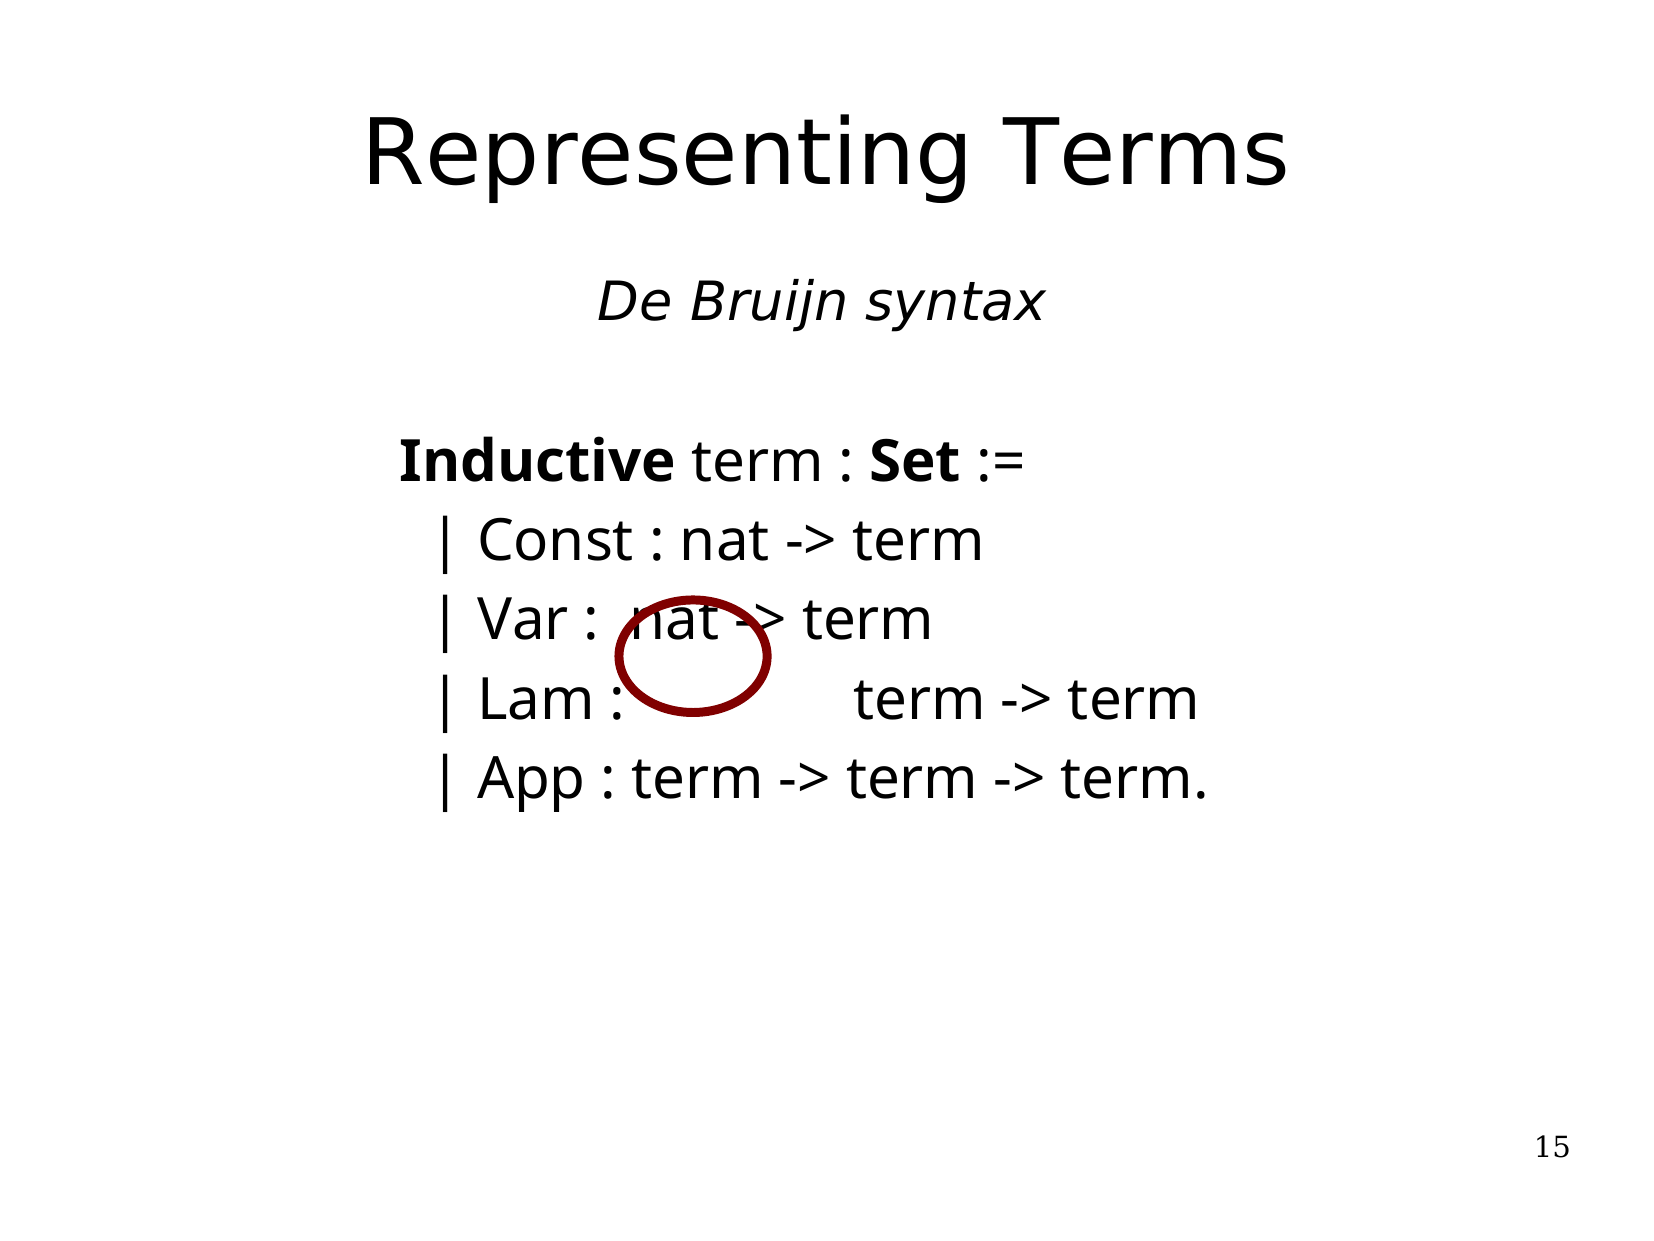

# Representing Terms
De Bruijn syntax
Inductive term : Set :=
 | Const : nat -> term
 | Var : nat -> term
 | Lam : term -> term
 | App : term -> term -> term.
15